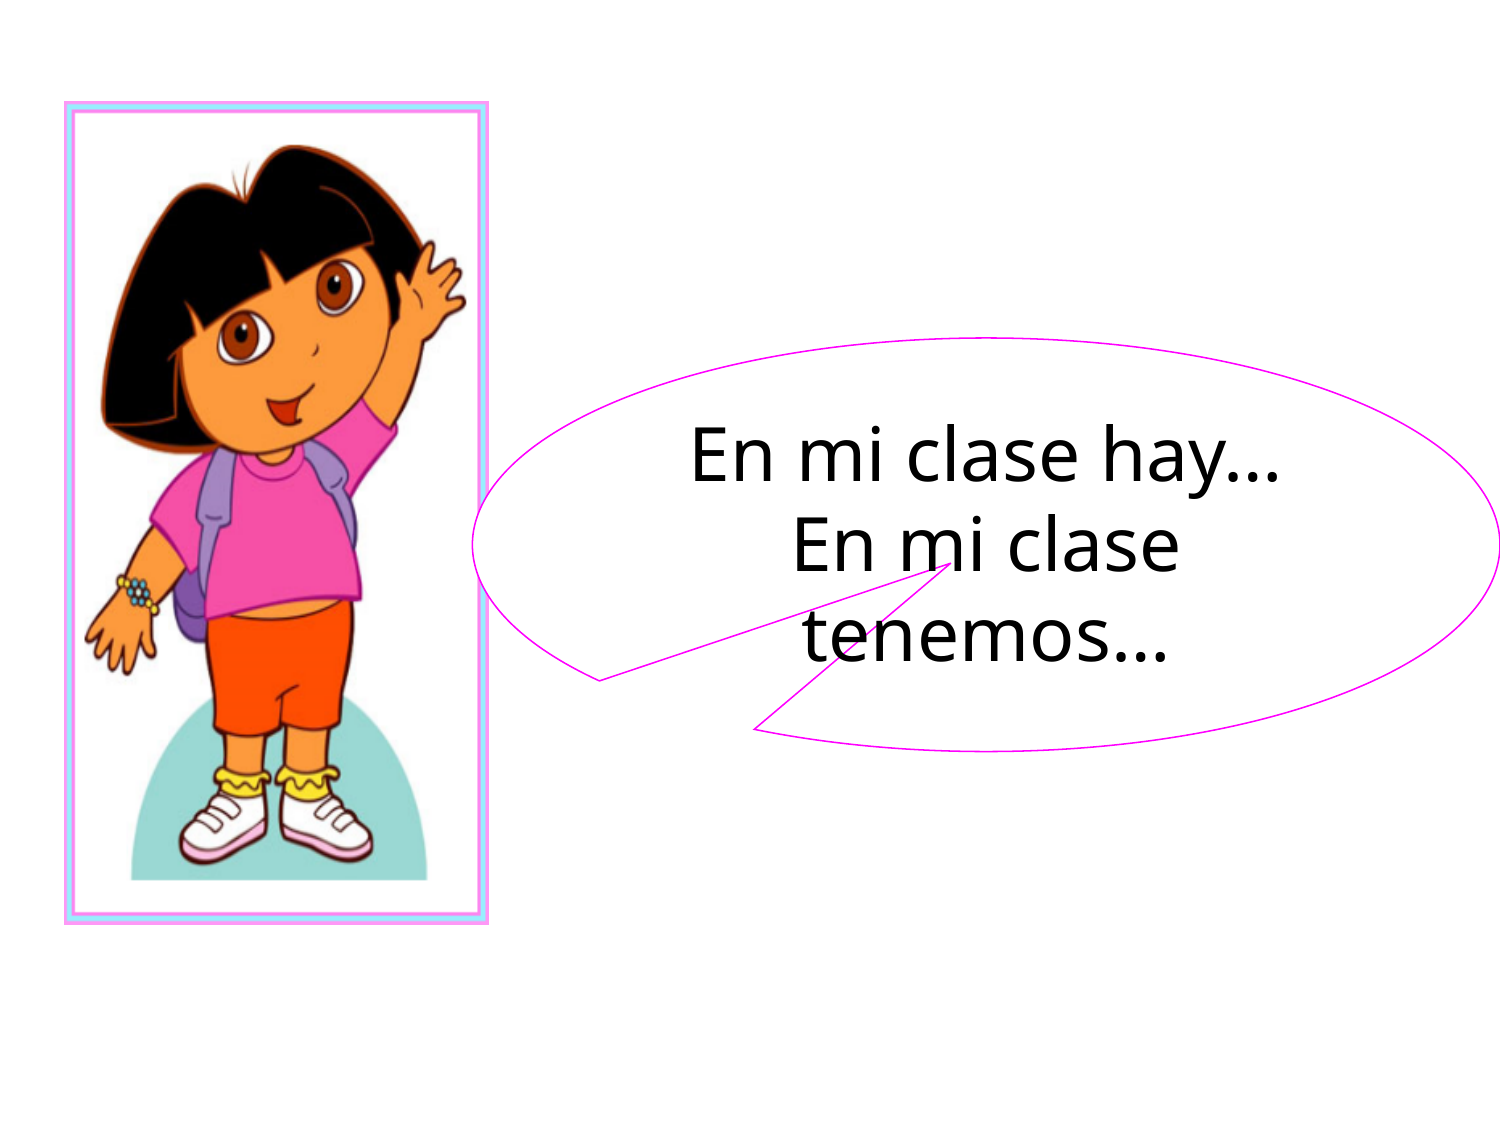

En mi clase hay…
En mi clase tenemos…